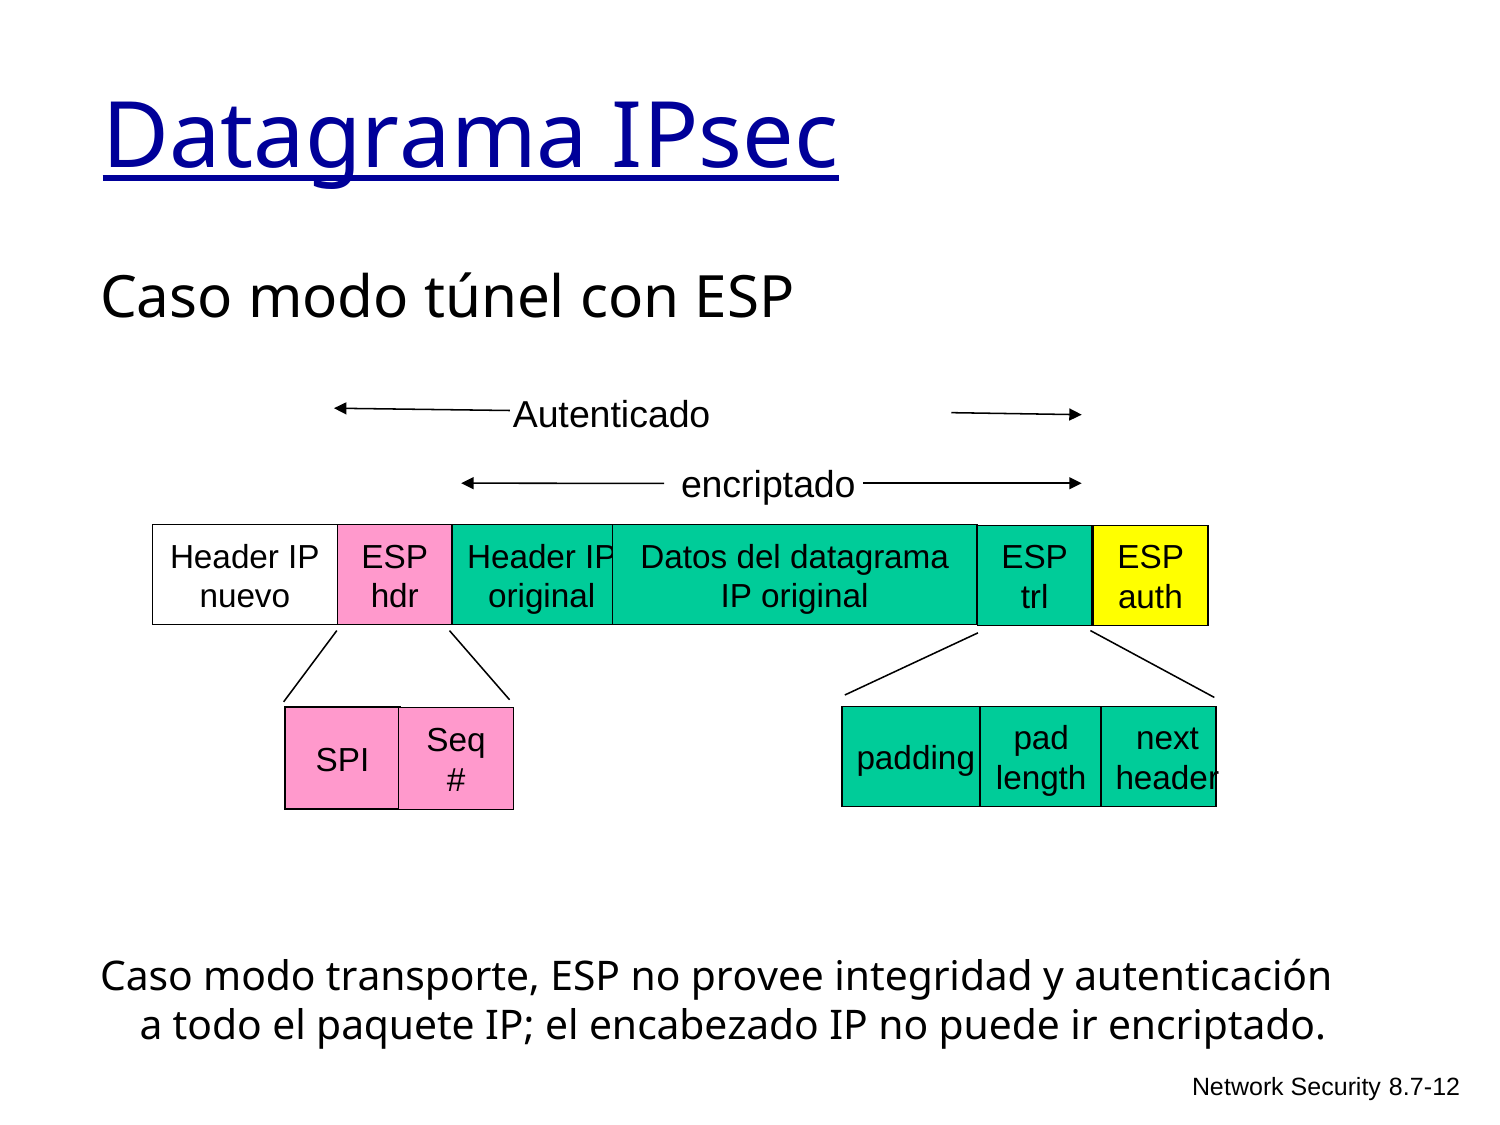

# Datagrama IPsec
Caso modo túnel con ESP
Autenticado
encriptado
Header IP
nuevo
ESP
hdr
Header IP
original
Datos del datagrama
IP original
ESP
trl
ESP
auth
padding
pad
length
next
header
SPI
Seq
#
Caso modo transporte, ESP no provee integridad y autenticación a todo el paquete IP; el encabezado IP no puede ir encriptado.
Network Security